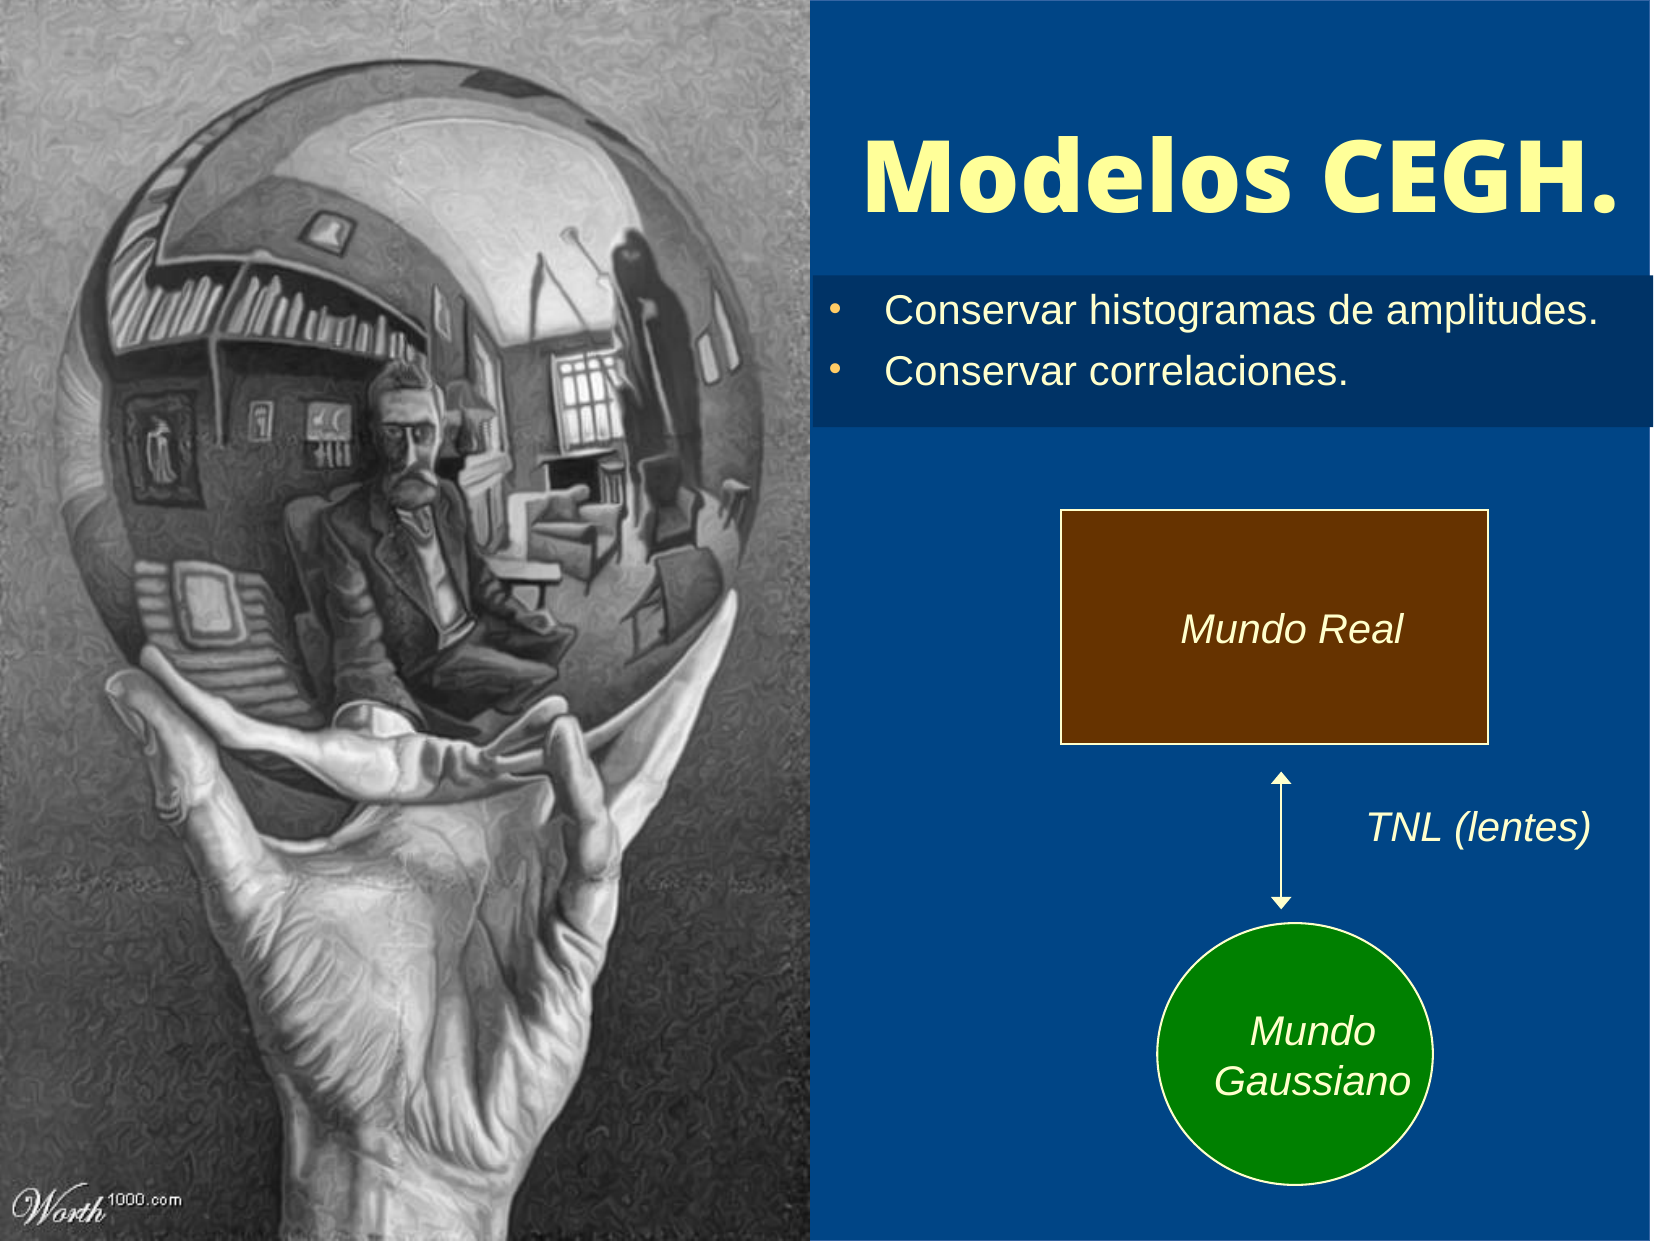

# Modelos CEGH.
Conservar histogramas de amplitudes.
Conservar correlaciones.
Mundo Real
TNL (lentes)
Mundo
Gaussiano